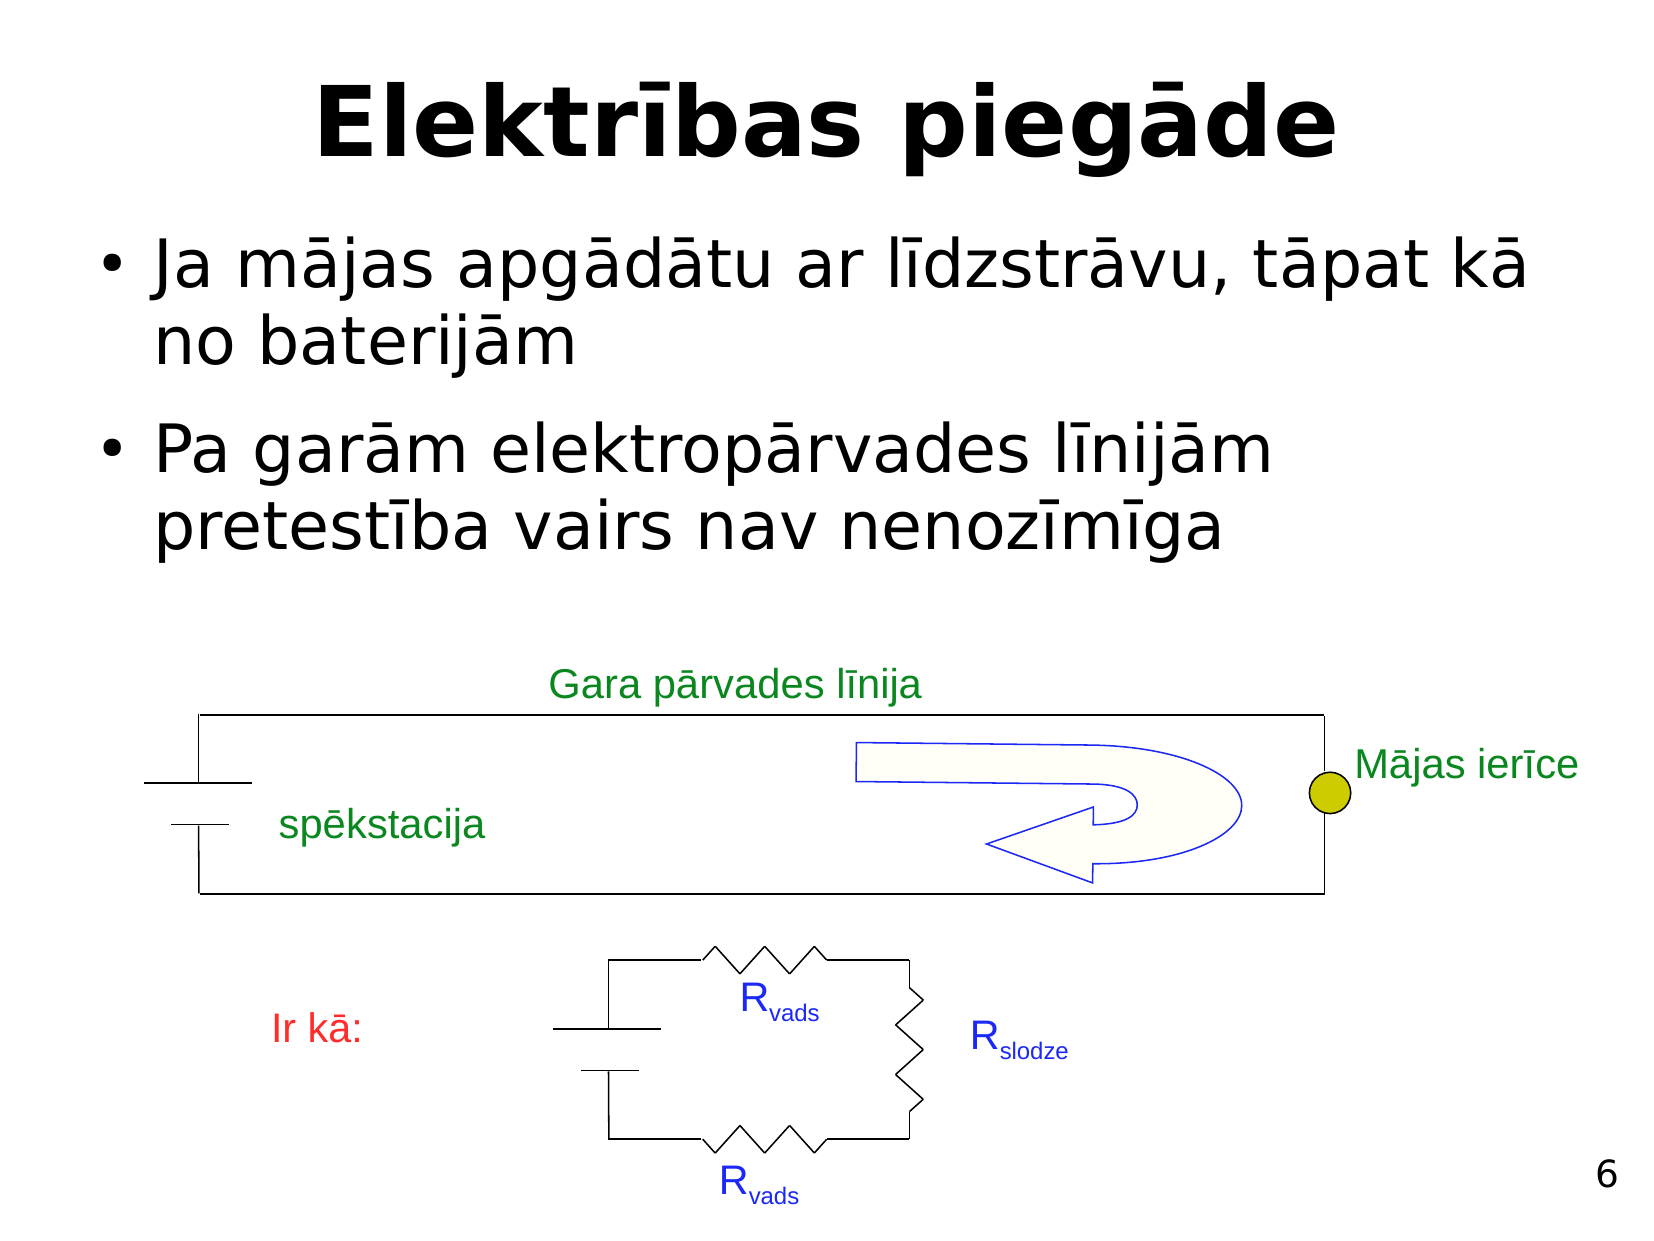

# Elektrības piegāde
Ja mājas apgādātu ar līdzstrāvu, tāpat kā no baterijām
Pa garām elektropārvades līnijām pretestība vairs nav nenozīmīga
Gara pārvades līnija
Mājas ierīce
spēkstacija
Rvads
Ir kā:
Rslodze
Rvads